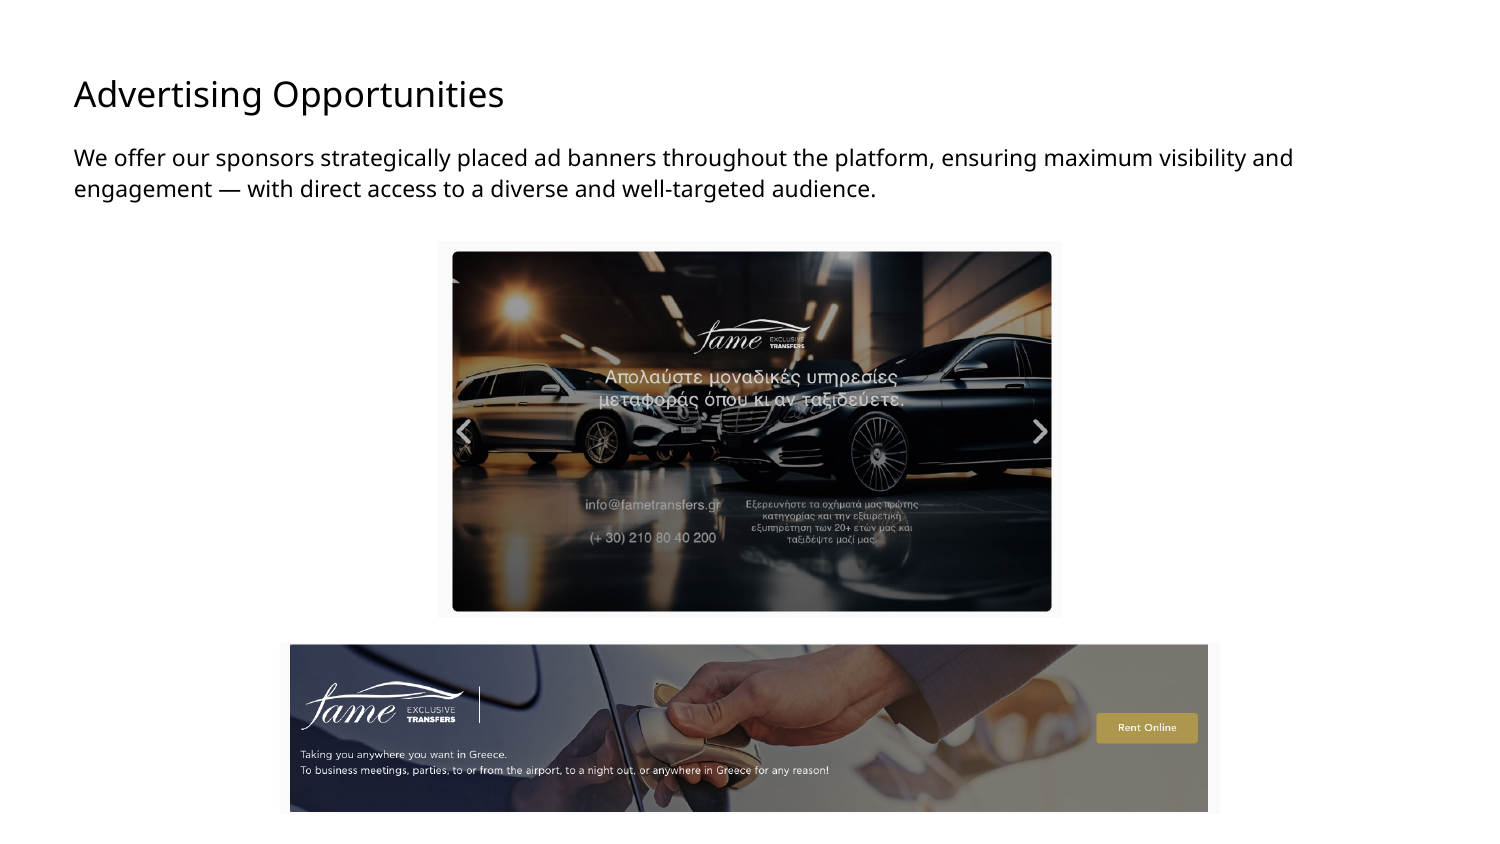

Advertising Opportunities
We offer our sponsors strategically placed ad banners throughout the platform, ensuring maximum visibility and engagement — with direct access to a diverse and well-targeted audience.